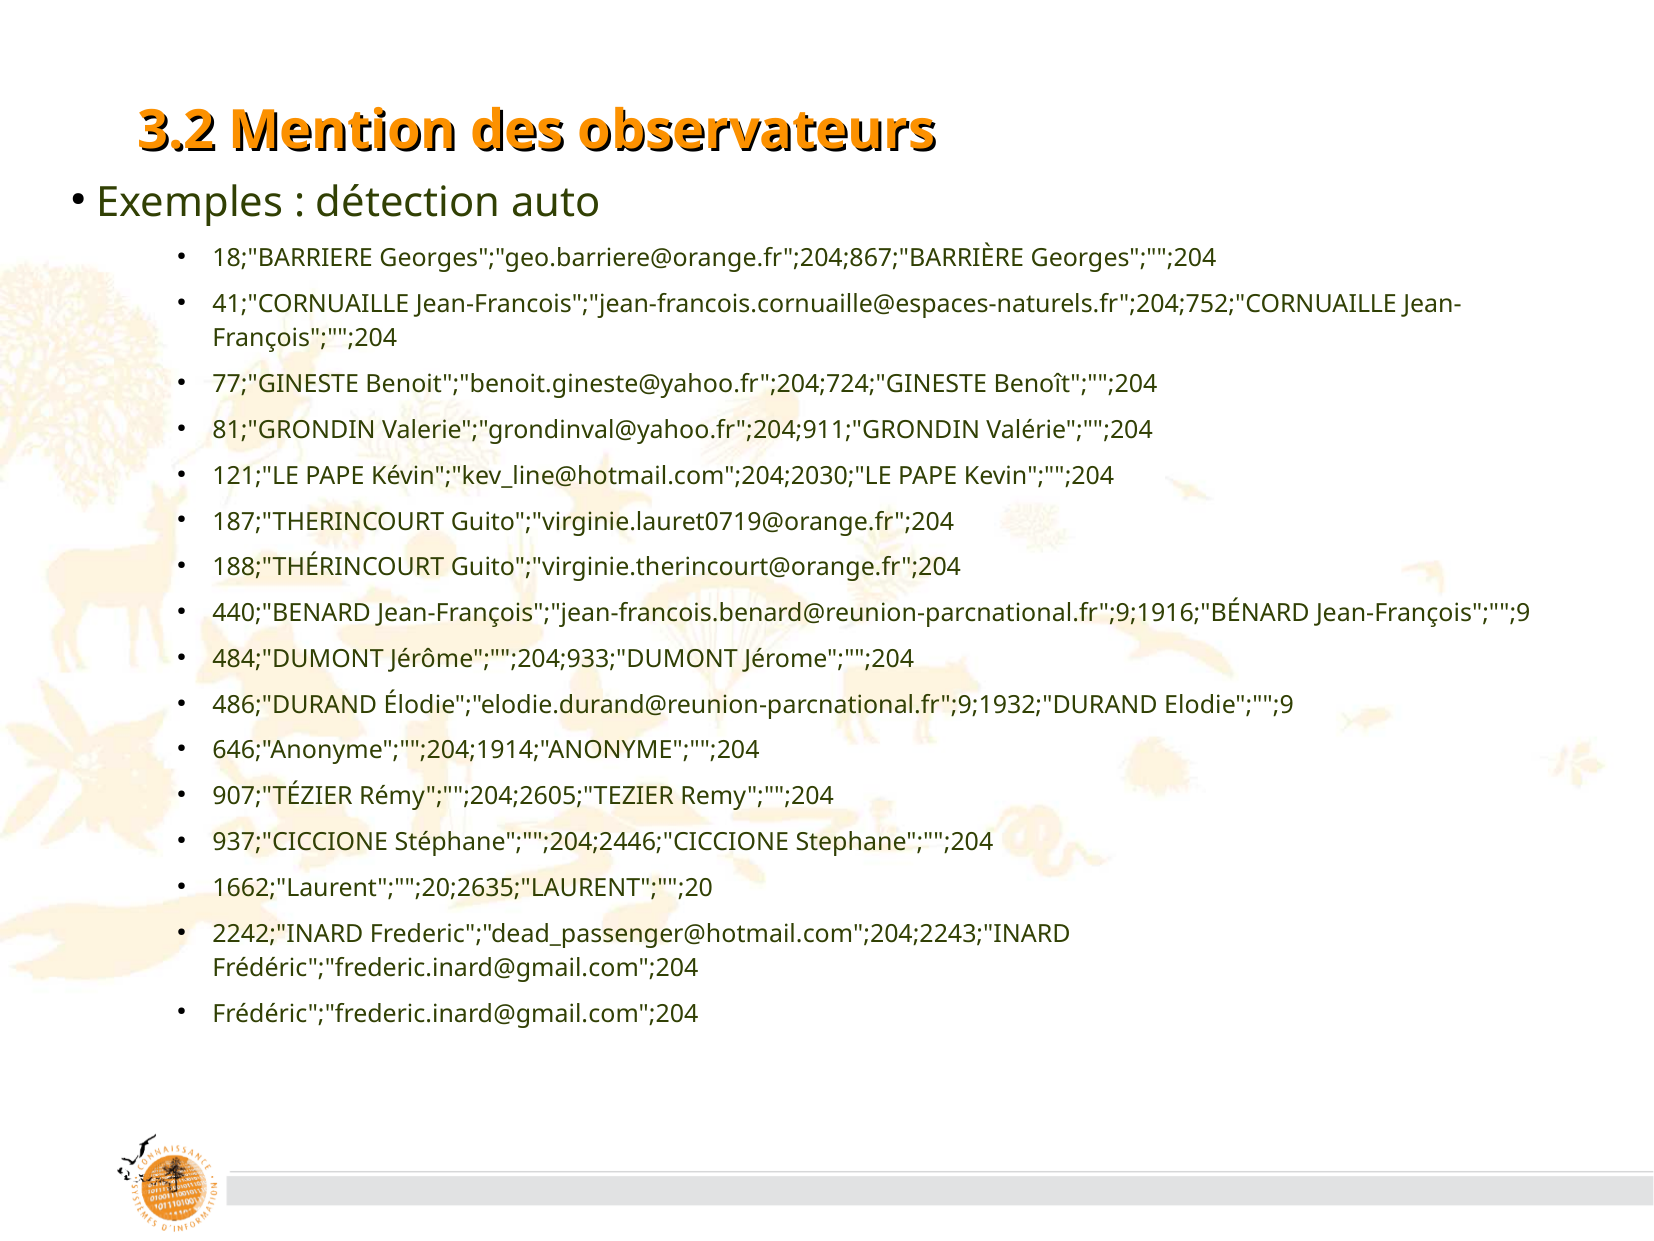

# 3.2 Mention des observateurs
 Exemples : détection auto
18;"BARRIERE Georges";"geo.barriere@orange.fr";204;867;"BARRIÈRE Georges";"";204
41;"CORNUAILLE Jean-Francois";"jean-francois.cornuaille@espaces-naturels.fr";204;752;"CORNUAILLE Jean-François";"";204
77;"GINESTE Benoit";"benoit.gineste@yahoo.fr";204;724;"GINESTE Benoît";"";204
81;"GRONDIN Valerie";"grondinval@yahoo.fr";204;911;"GRONDIN Valérie";"";204
121;"LE PAPE Kévin";"kev_line@hotmail.com";204;2030;"LE PAPE Kevin";"";204
187;"THERINCOURT Guito";"virginie.lauret0719@orange.fr";204
188;"THÉRINCOURT Guito";"virginie.therincourt@orange.fr";204
440;"BENARD Jean-François";"jean-francois.benard@reunion-parcnational.fr";9;1916;"BÉNARD Jean-François";"";9
484;"DUMONT Jérôme";"";204;933;"DUMONT Jérome";"";204
486;"DURAND Élodie";"elodie.durand@reunion-parcnational.fr";9;1932;"DURAND Elodie";"";9
646;"Anonyme";"";204;1914;"ANONYME";"";204
907;"TÉZIER Rémy";"";204;2605;"TEZIER Remy";"";204
937;"CICCIONE Stéphane";"";204;2446;"CICCIONE Stephane";"";204
1662;"Laurent";"";20;2635;"LAURENT";"";20
2242;"INARD Frederic";"dead_passenger@hotmail.com";204;2243;"INARD Frédéric";"frederic.inard@gmail.com";204
Frédéric";"frederic.inard@gmail.com";204
Cotech SINP - 29/11/2018
22